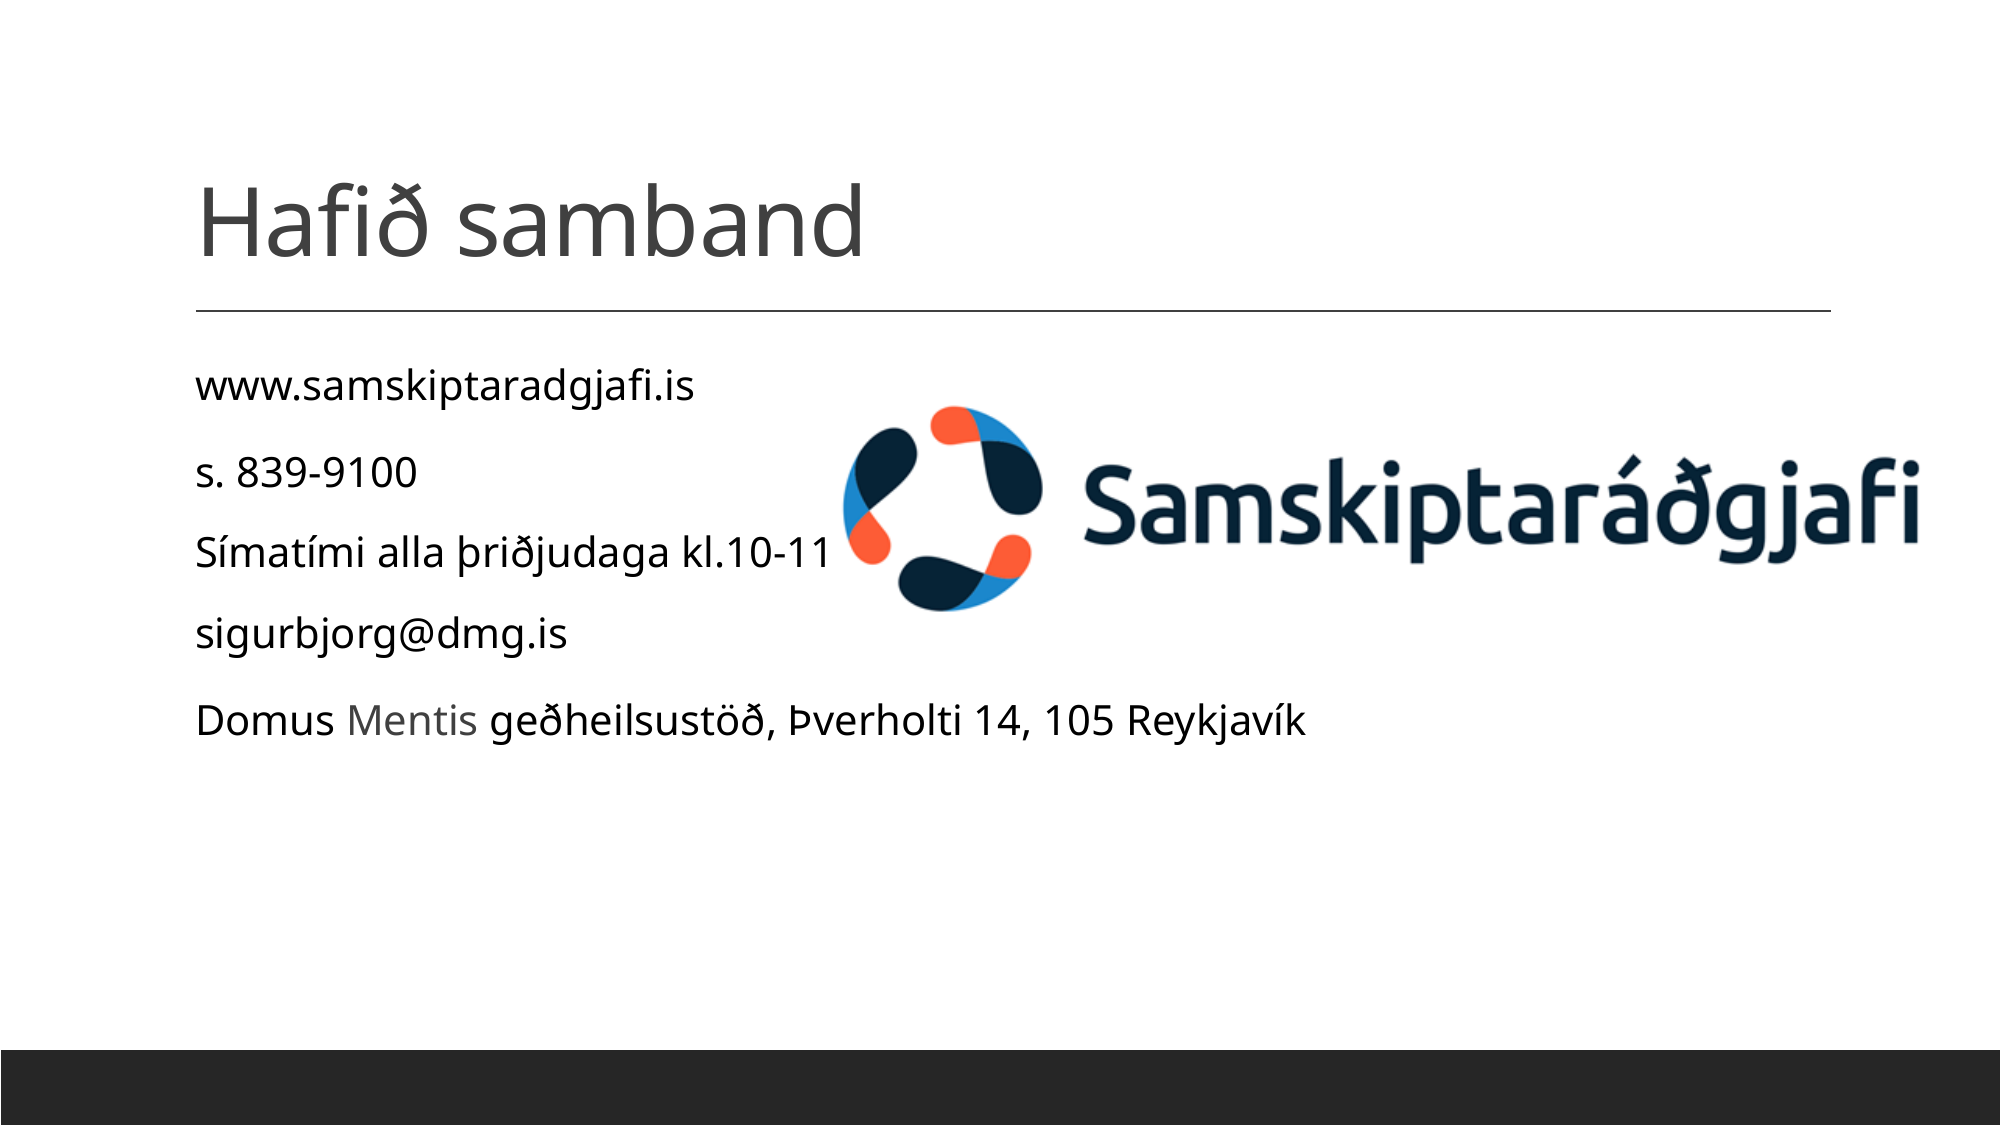

# Hafið samband
www.samskiptaradgjafi.is
s. 839-9100
Símatími alla þriðjudaga kl.10-11
sigurbjorg@dmg.is
Domus Mentis geðheilsustöð, Þverholti 14, 105 Reykjavík